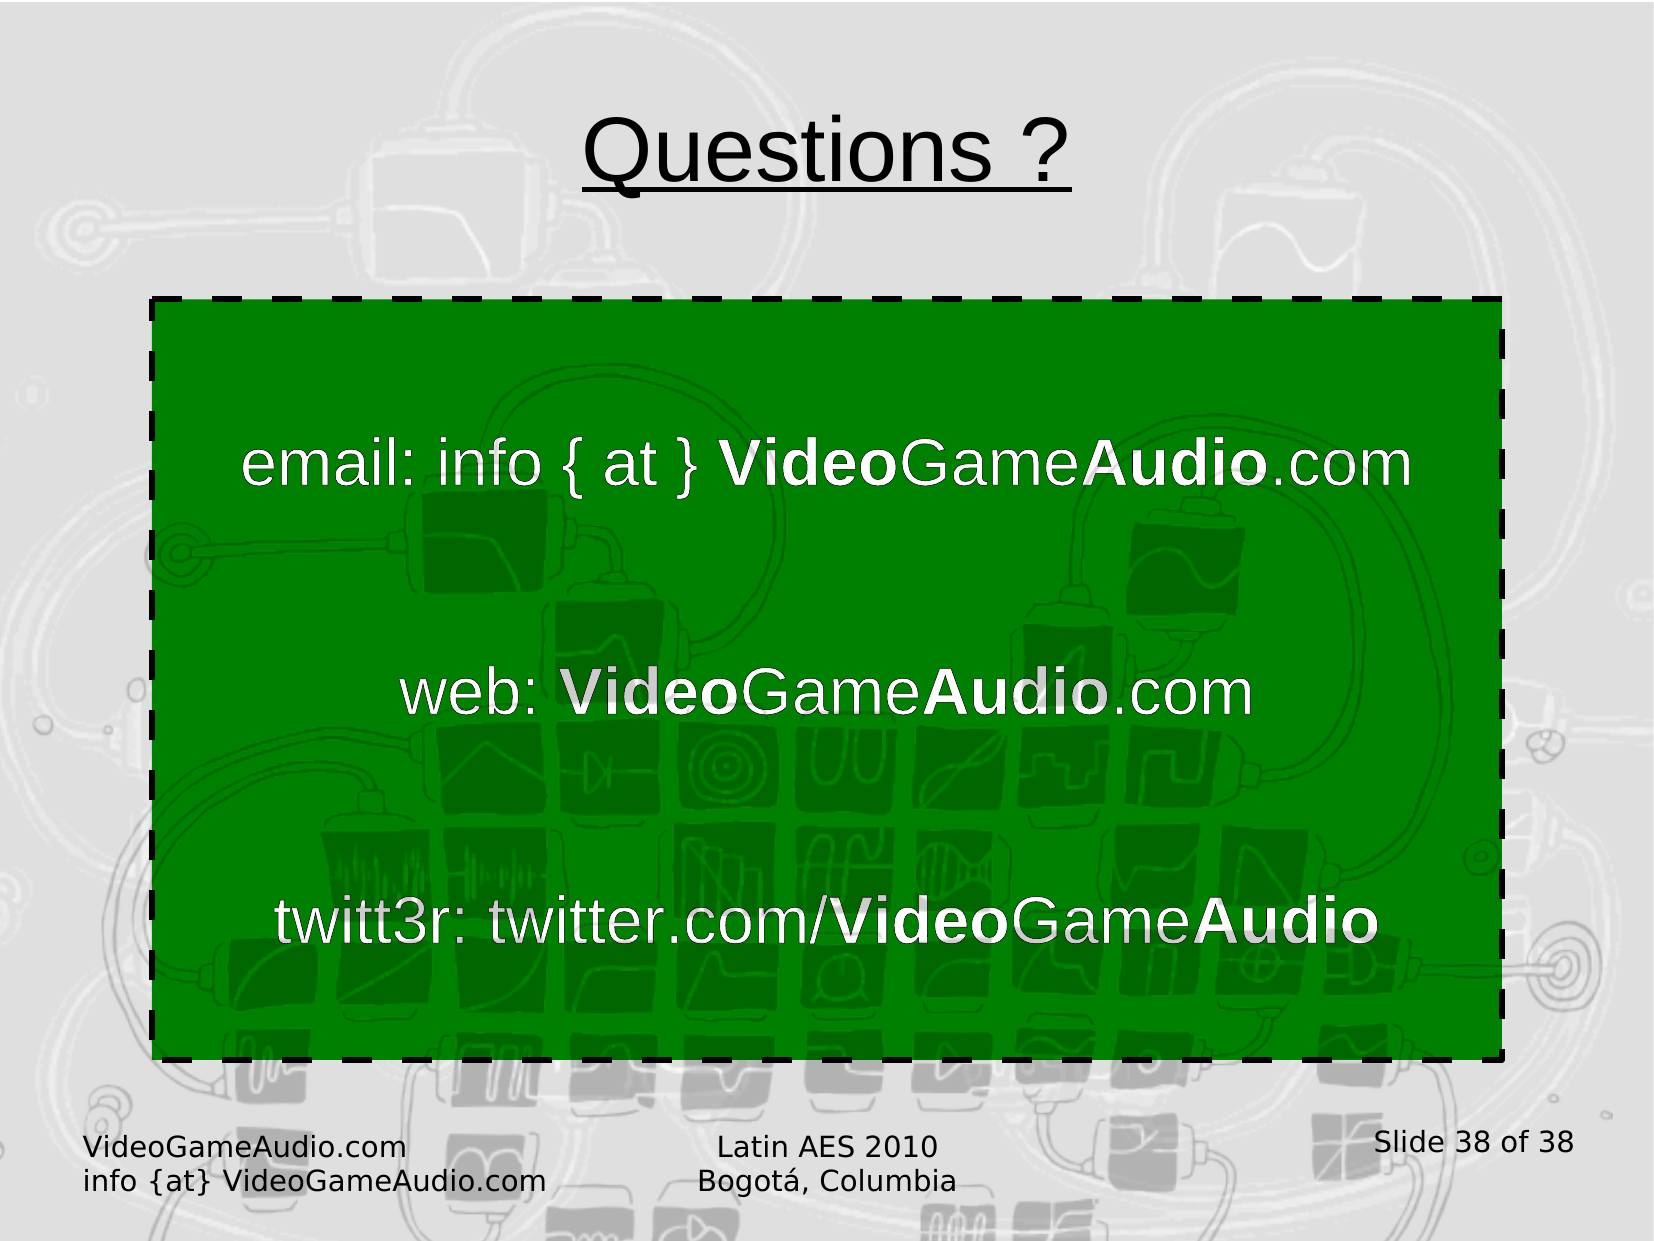

# Questions ?
email: info { at } VideoGameAudio.com
web: VideoGameAudio.com
twitt3r: twitter.com/VideoGameAudio
38